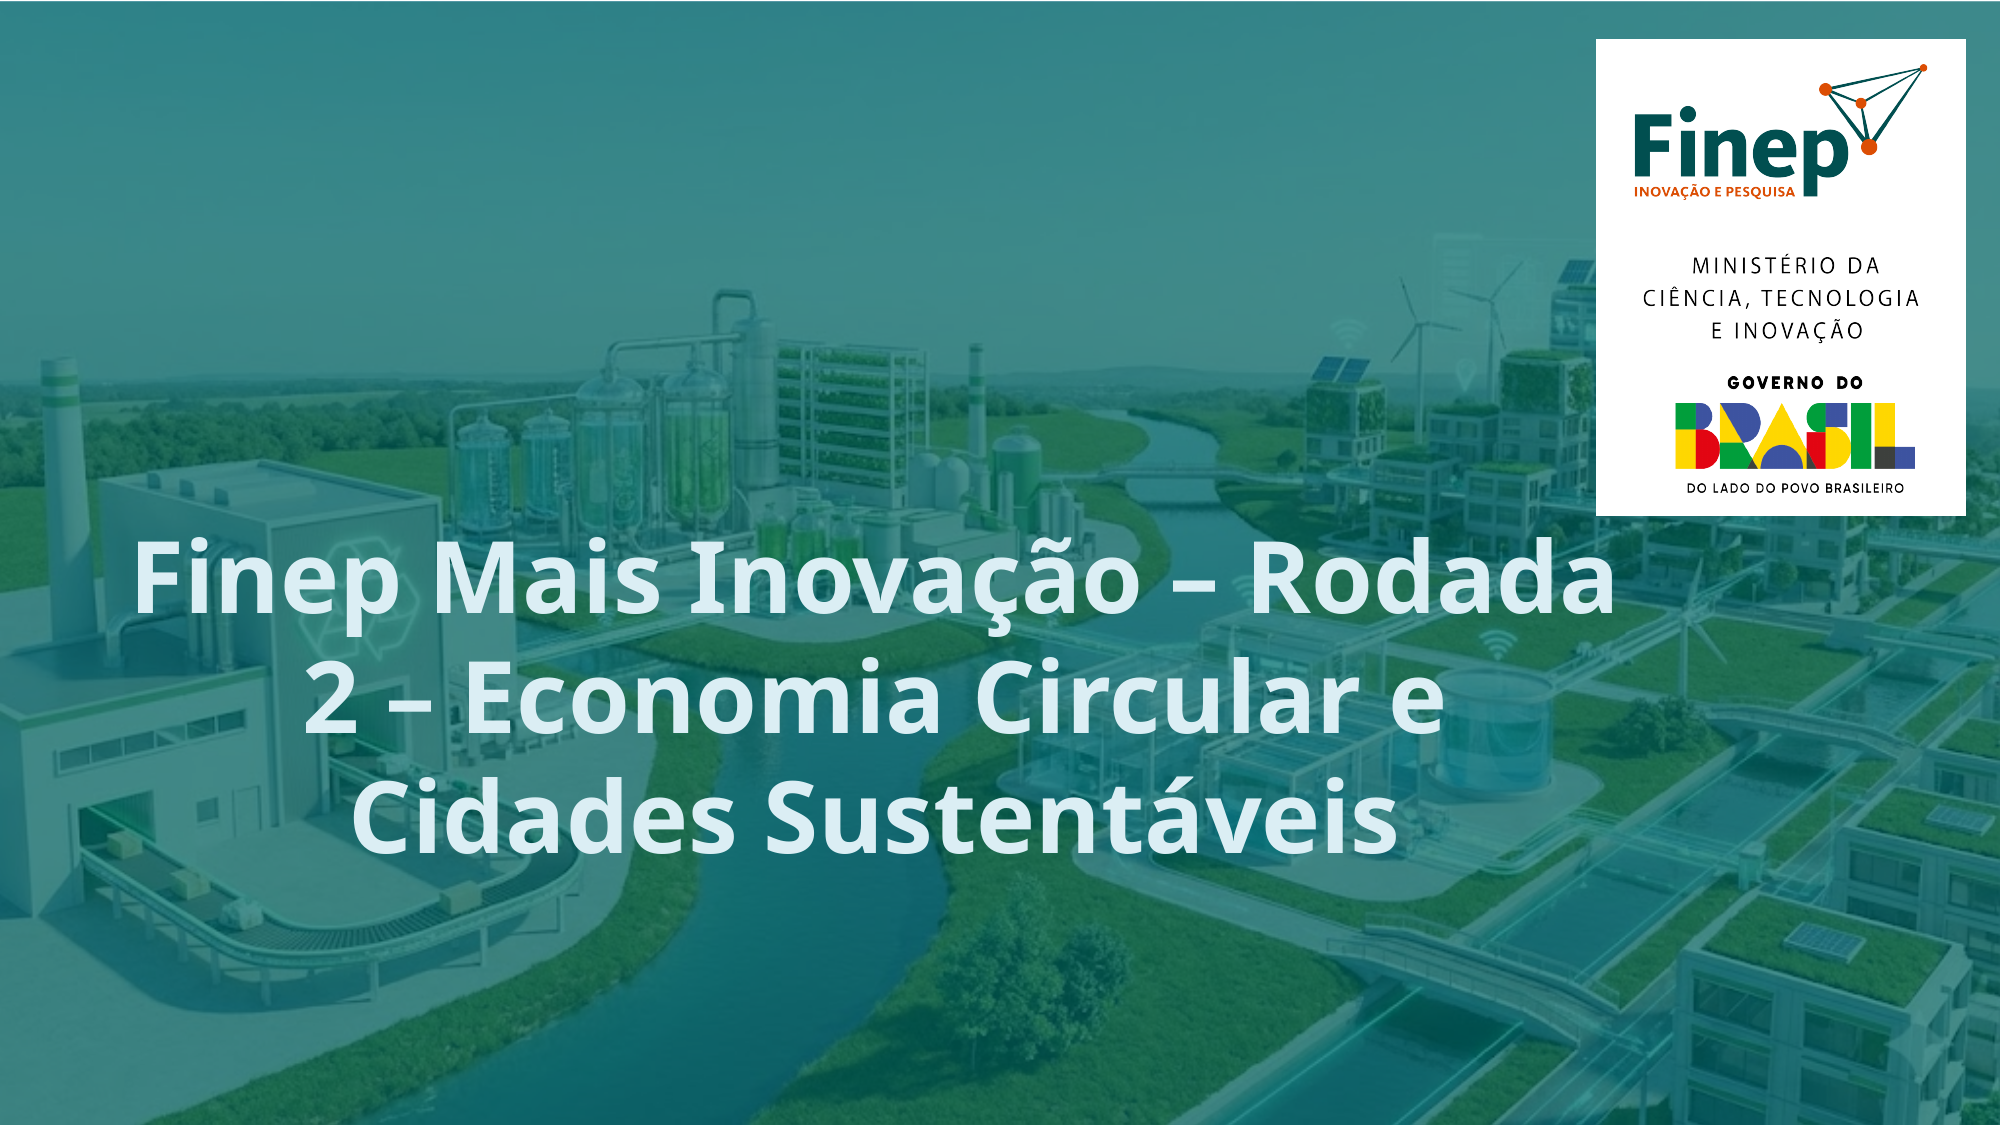

Finep Mais Inovação – Rodada 2 – Economia Circular e Cidades Sustentáveis